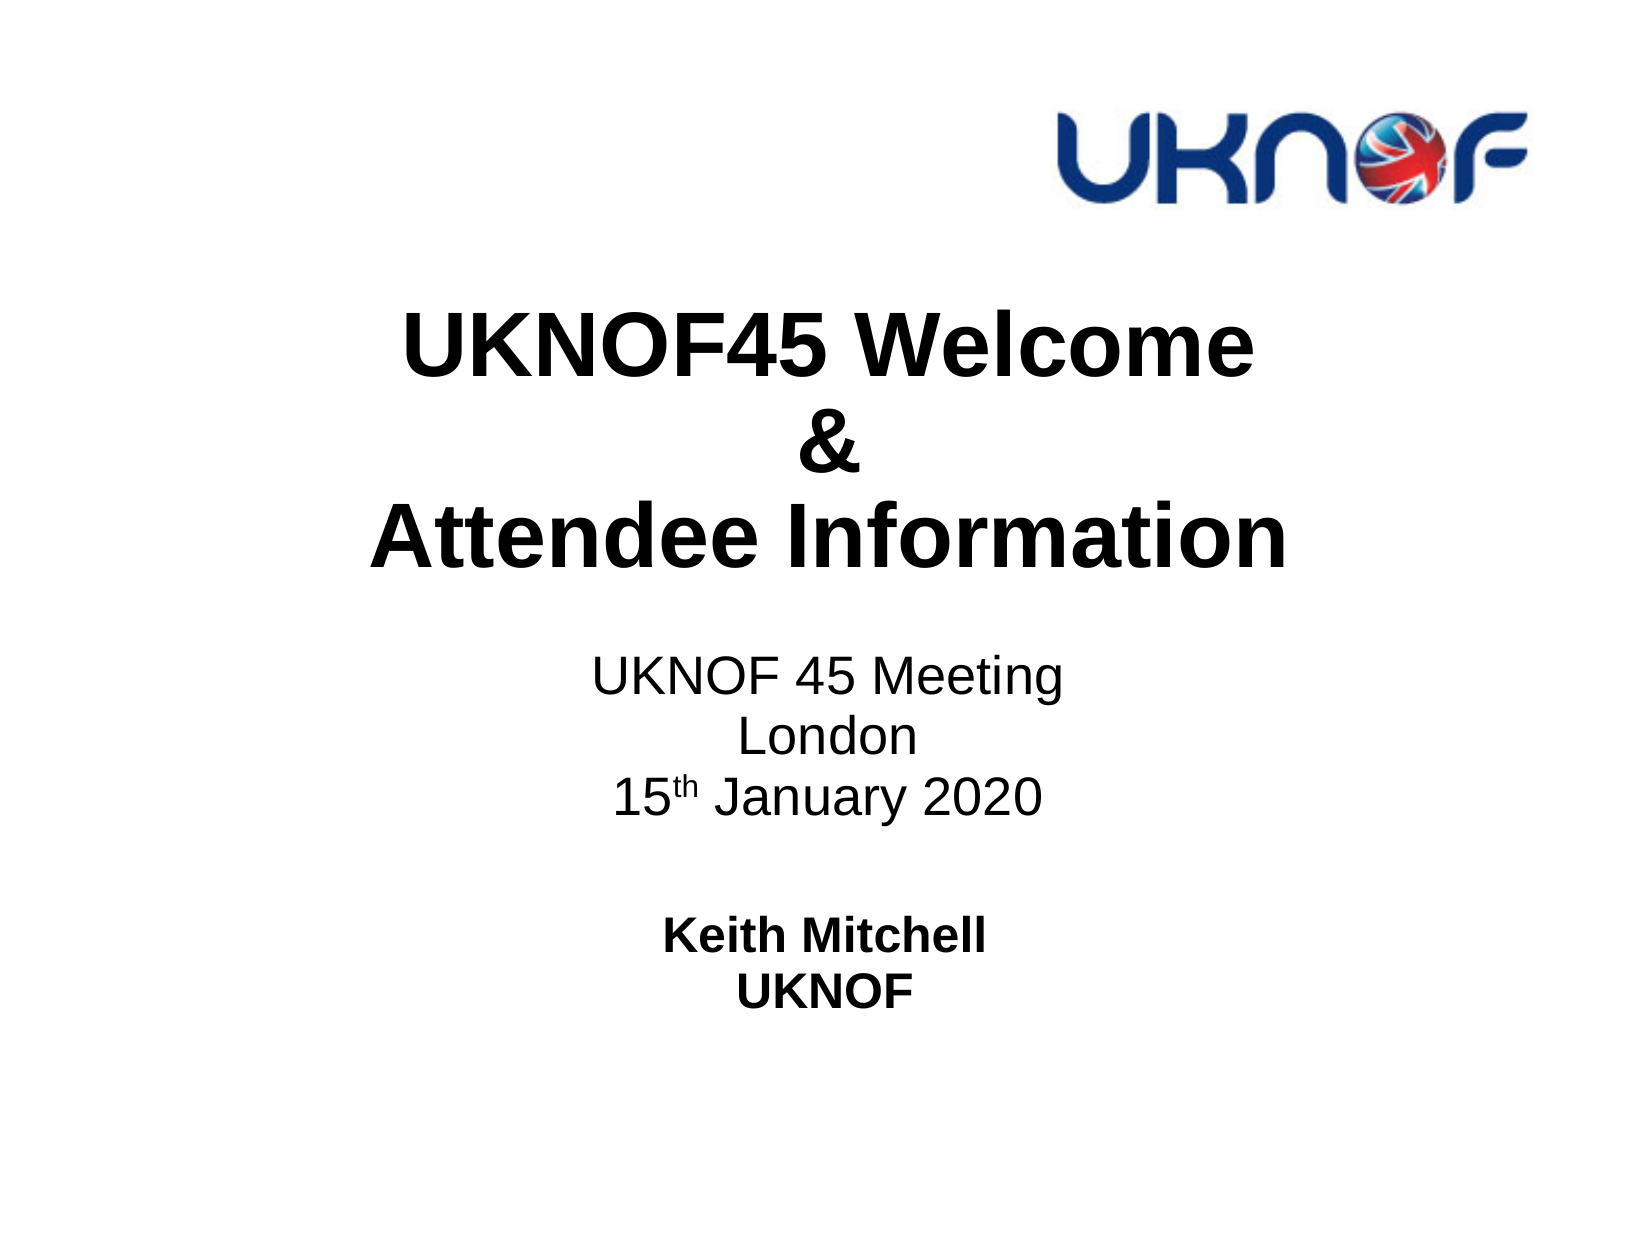

UKNOF45 Welcome
&
Attendee Information
UKNOF 45 Meeting
London
15th January 2020
Keith Mitchell
UKNOF